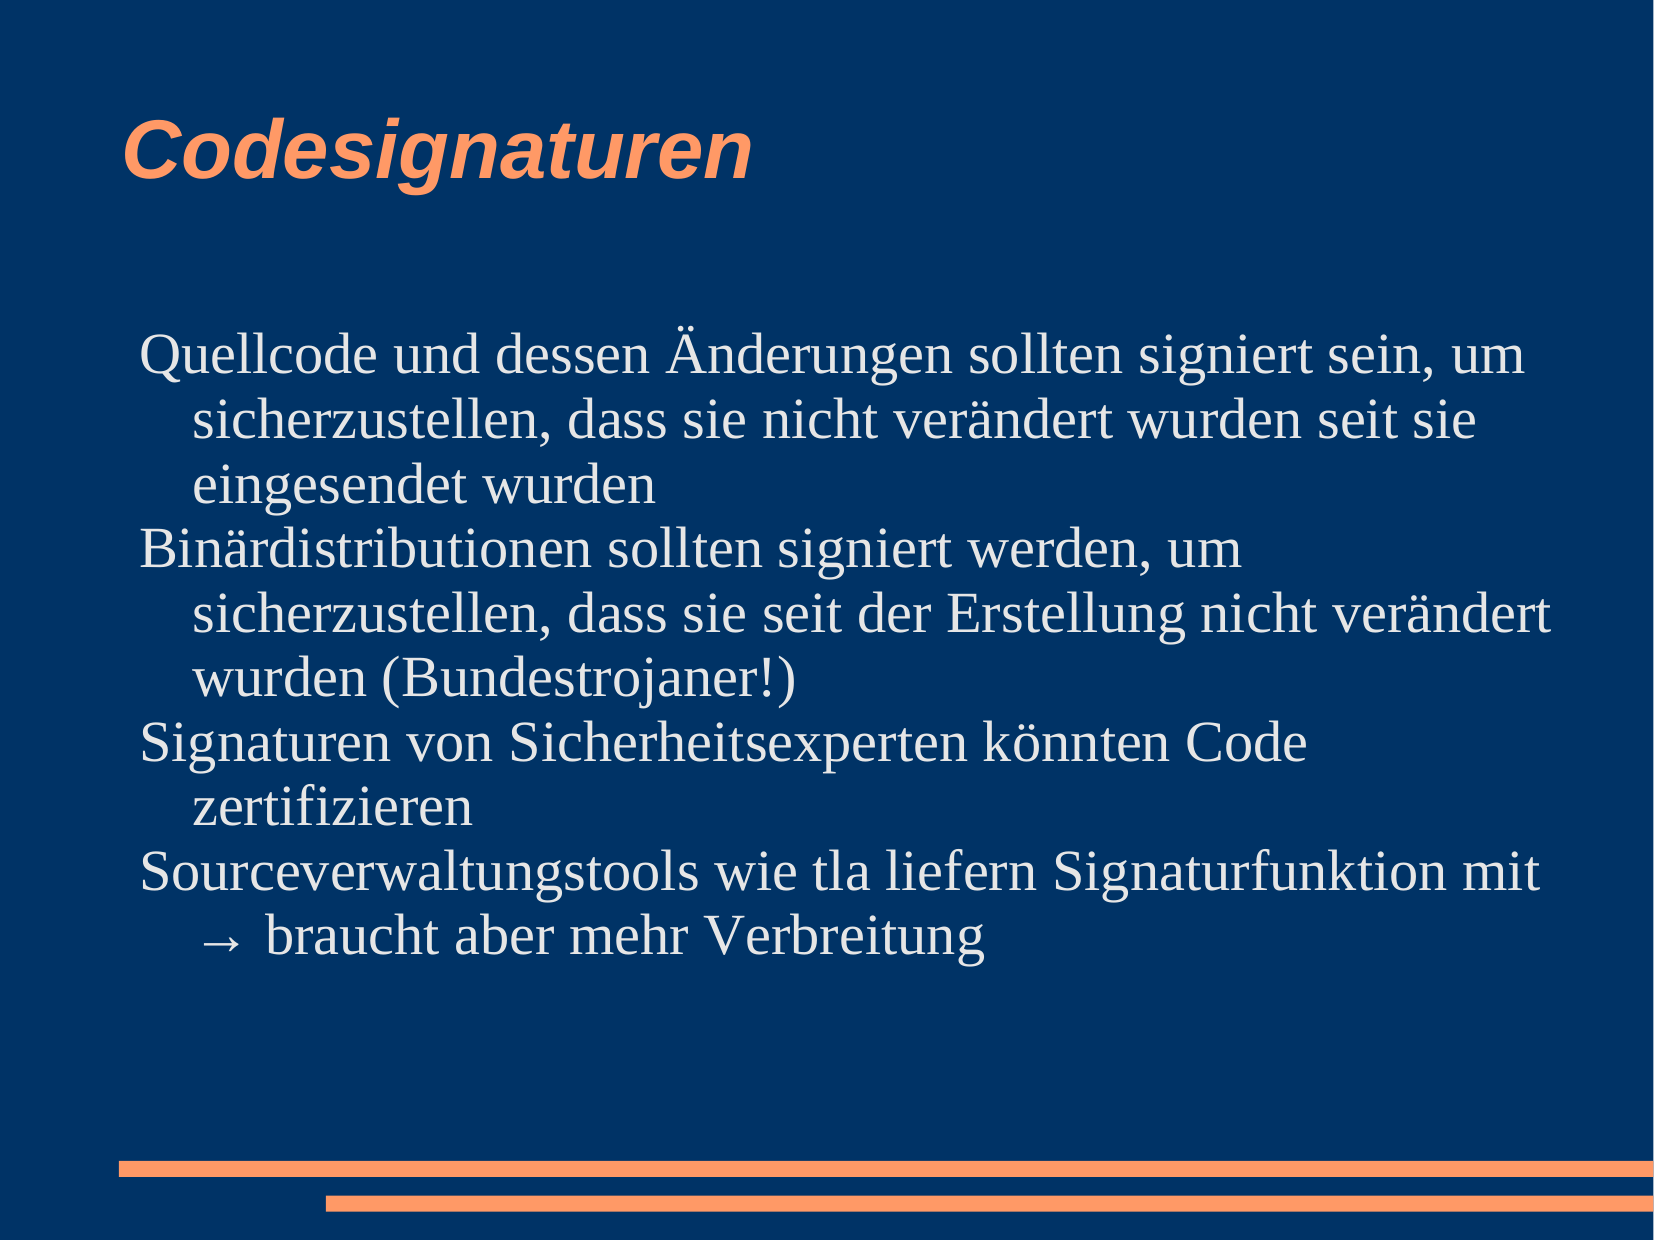

# Codesignaturen
Quellcode und dessen Änderungen sollten signiert sein, um sicherzustellen, dass sie nicht verändert wurden seit sie eingesendet wurden
Binärdistributionen sollten signiert werden, um sicherzustellen, dass sie seit der Erstellung nicht verändert wurden (Bundestrojaner!)
Signaturen von Sicherheitsexperten könnten Code zertifizieren
Sourceverwaltungstools wie tla liefern Signaturfunktion mit → braucht aber mehr Verbreitung